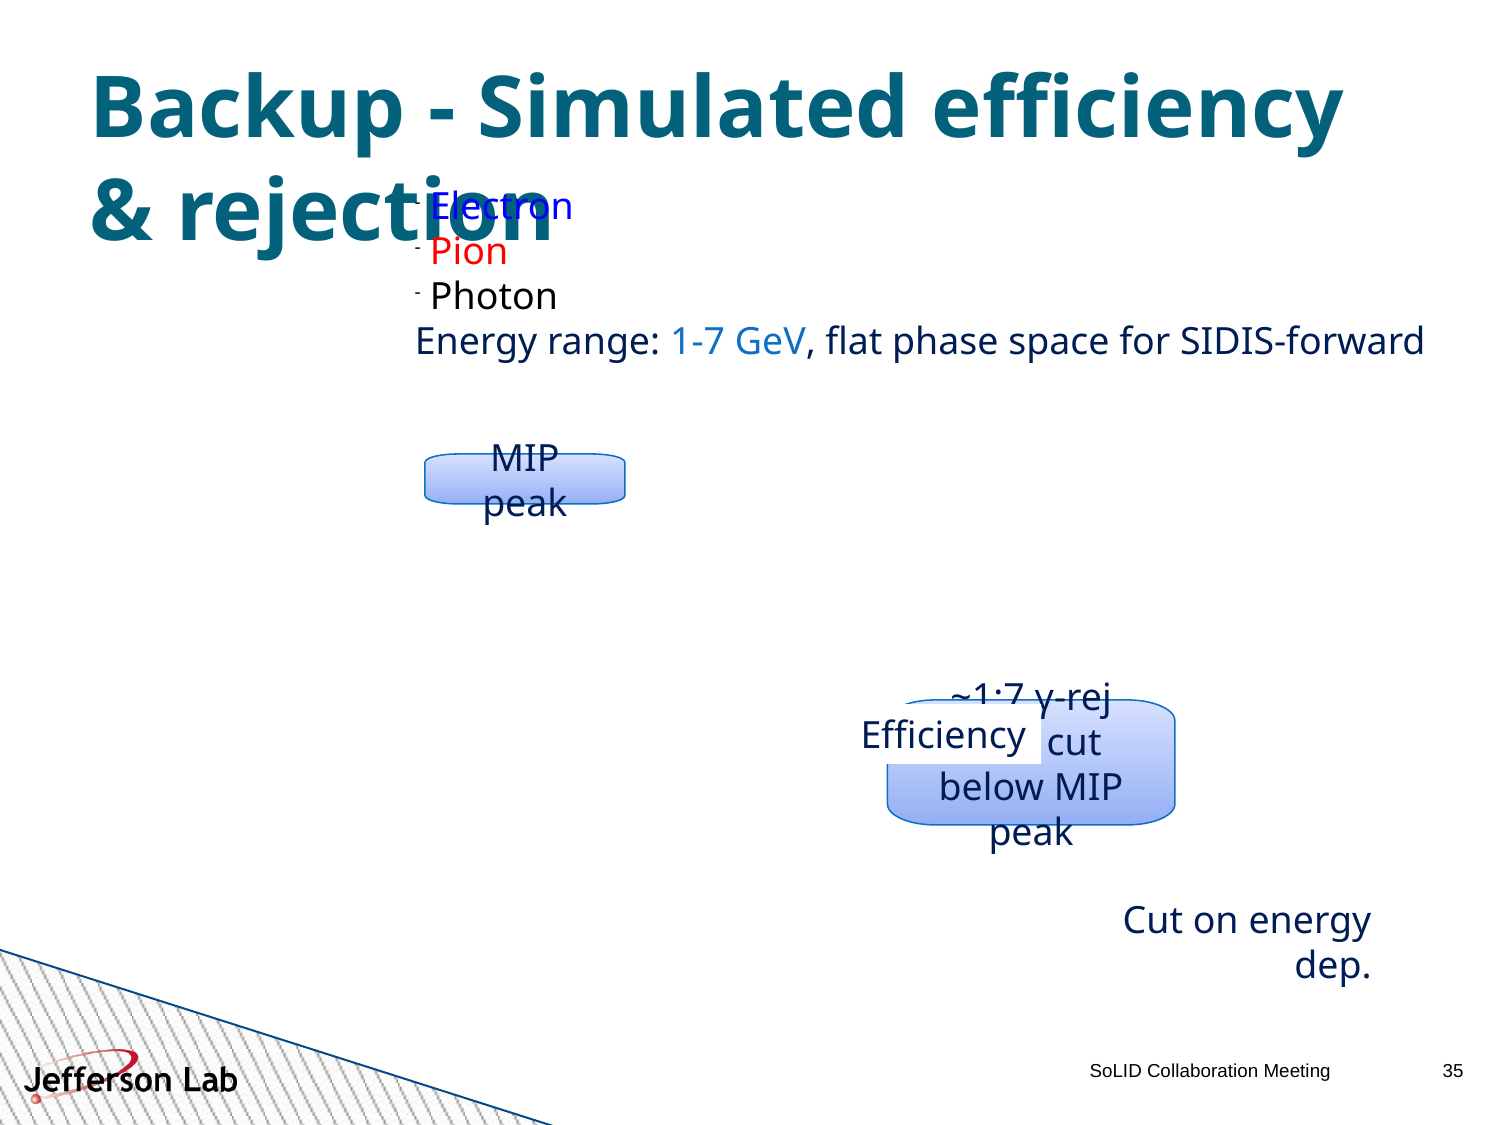

Backup - Simulated efficiency & rejection
 Electron
 Pion
 Photon
Energy range: 1-7 GeV, flat phase space for SIDIS-forward
MIP peak
~1:7 γ-rej with cut below MIP peak
Efficiency
Cut on energy dep.
SoLID Collaboration Meeting